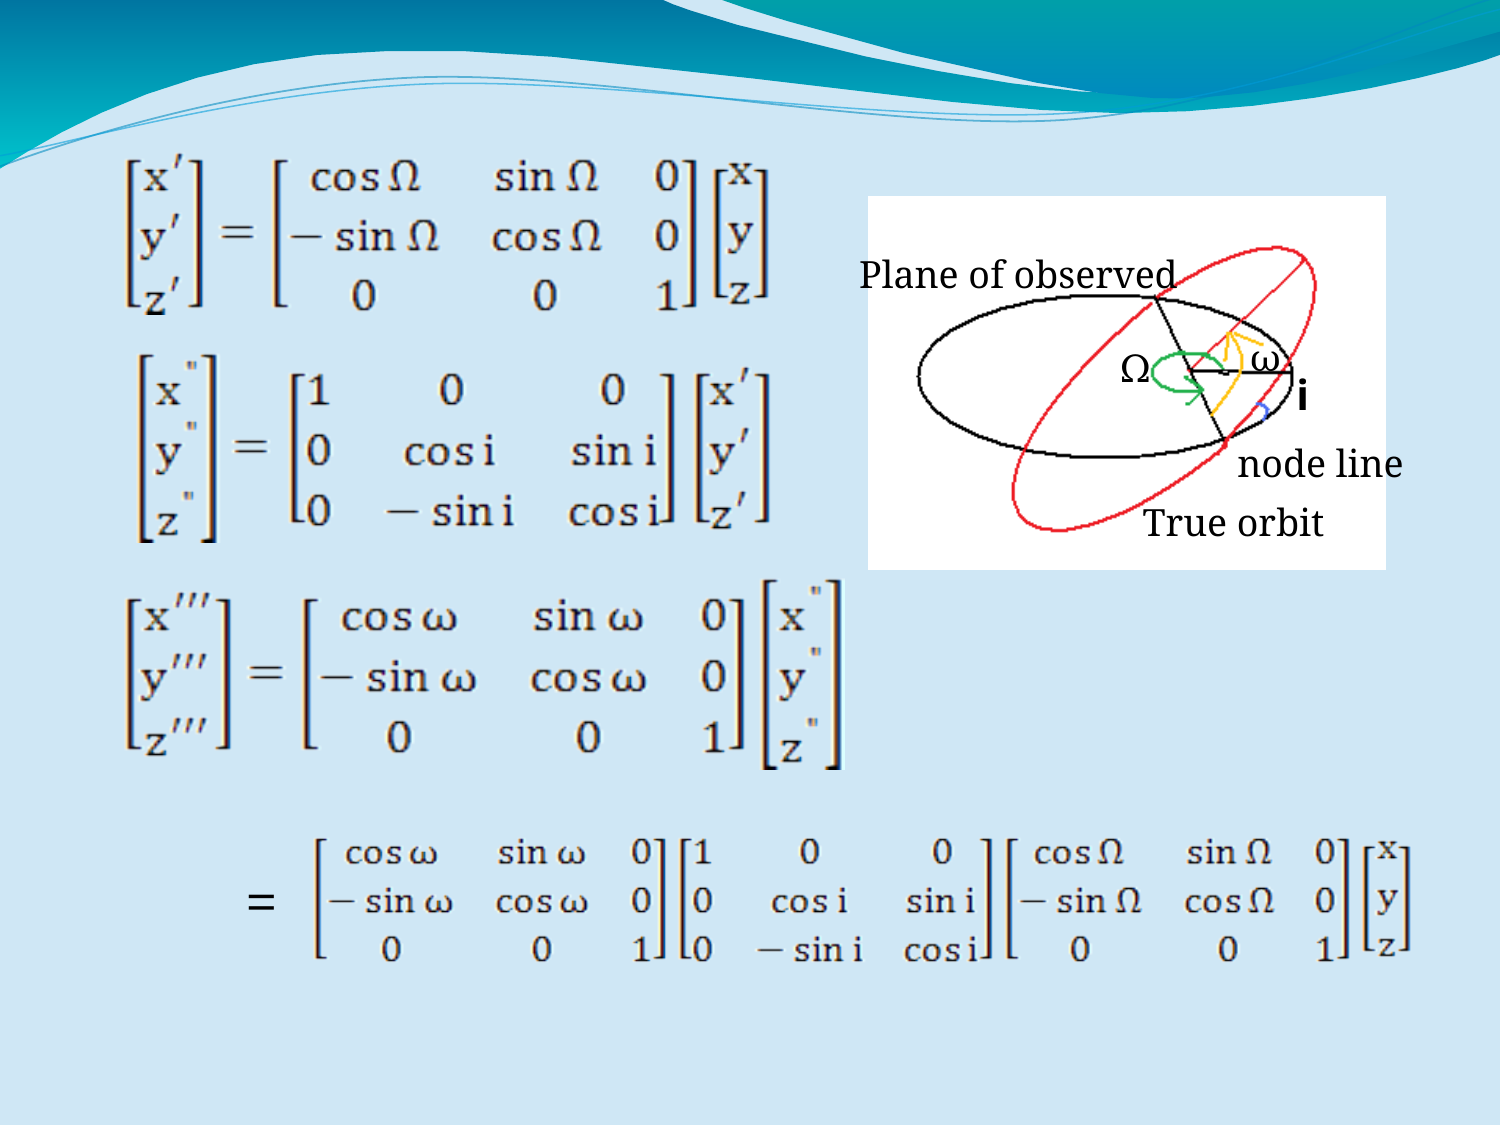

#
Plane of observed
ω
Ω
i
node line
True orbit
=